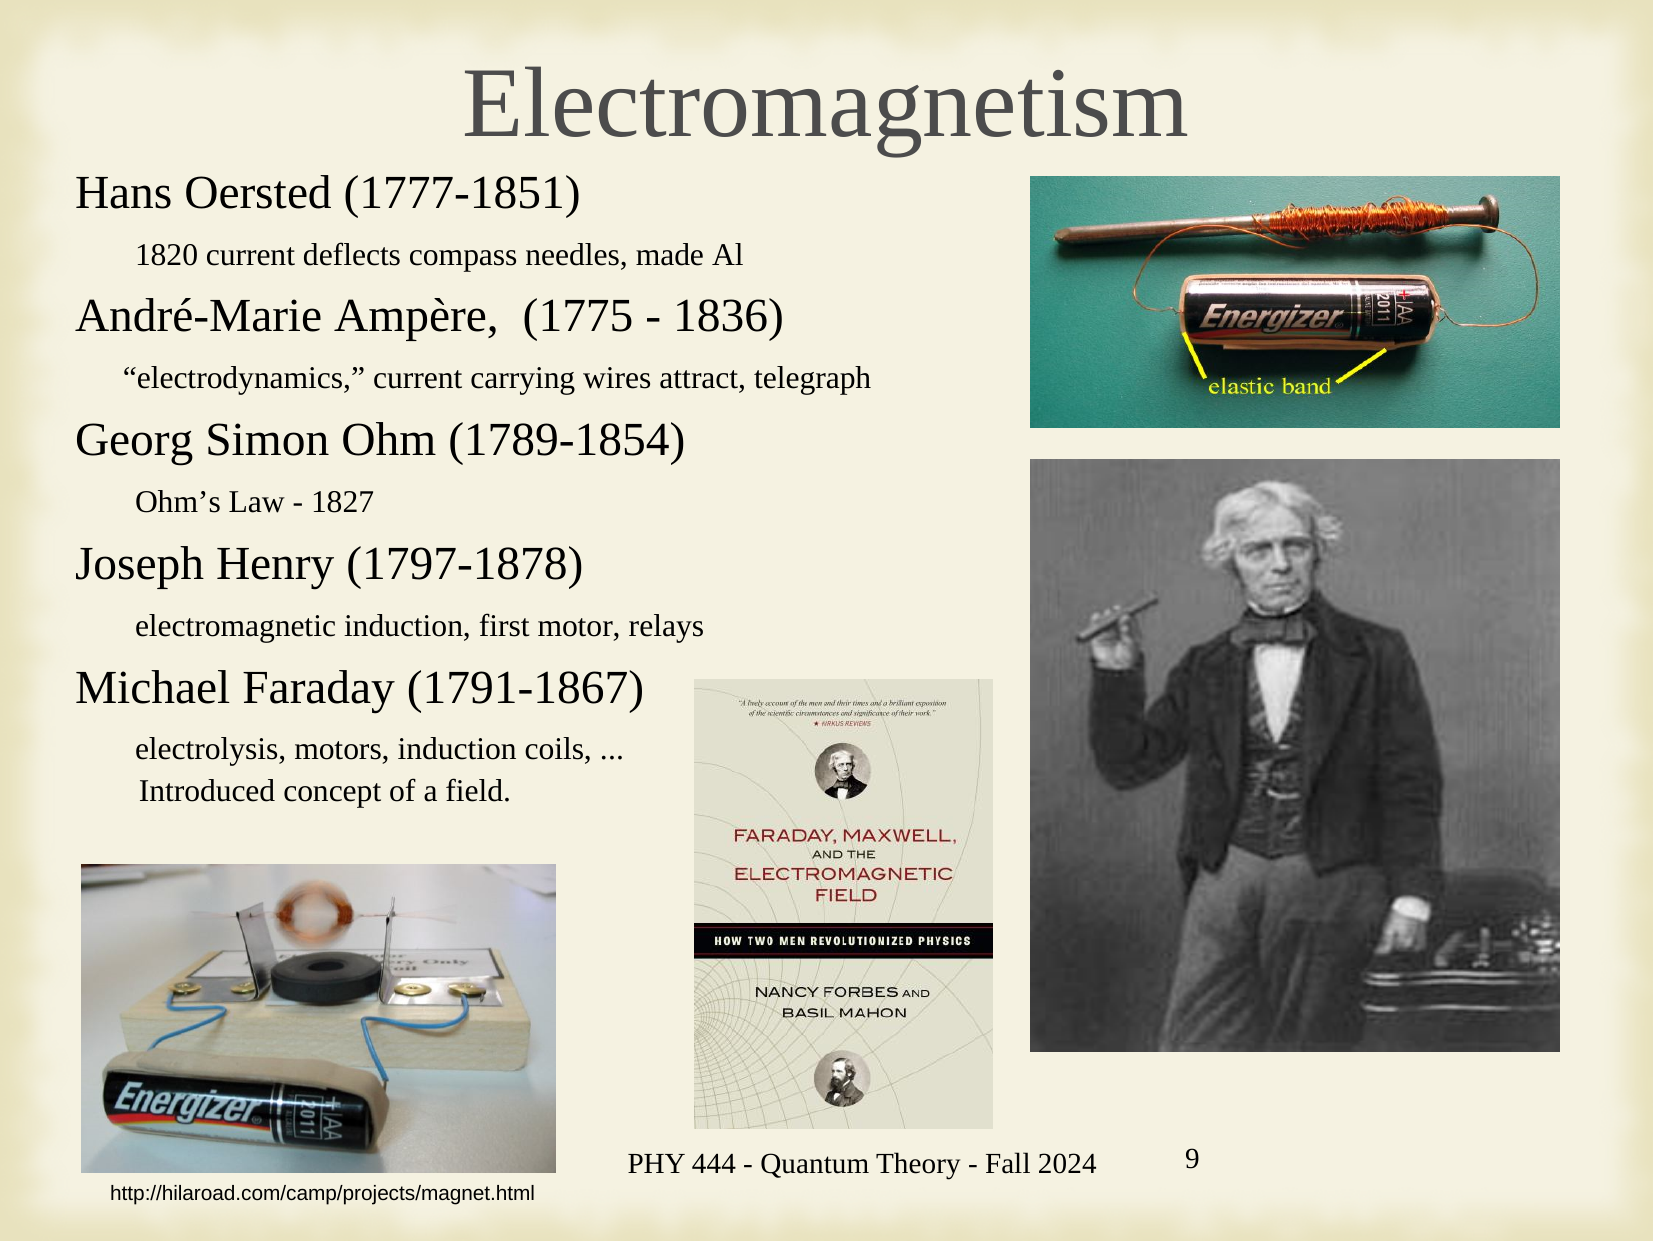

# Electromagnetism
Hans Oersted (1777-1851)
 1820 current deflects compass needles, made Al
André-Marie Ampère, (1775 - 1836)
 “electrodynamics,” current carrying wires attract, telegraph
Georg Simon Ohm (1789-1854)
 Ohm’s Law - 1827
Joseph Henry (1797-1878)
 electromagnetic induction, first motor, relays
Michael Faraday (1791-1867)
 electrolysis, motors, induction coils, ...
 Introduced concept of a field.
8
PHY 444 - Quantum Theory - Fall 2024
http://hilaroad.com/camp/projects/magnet.html